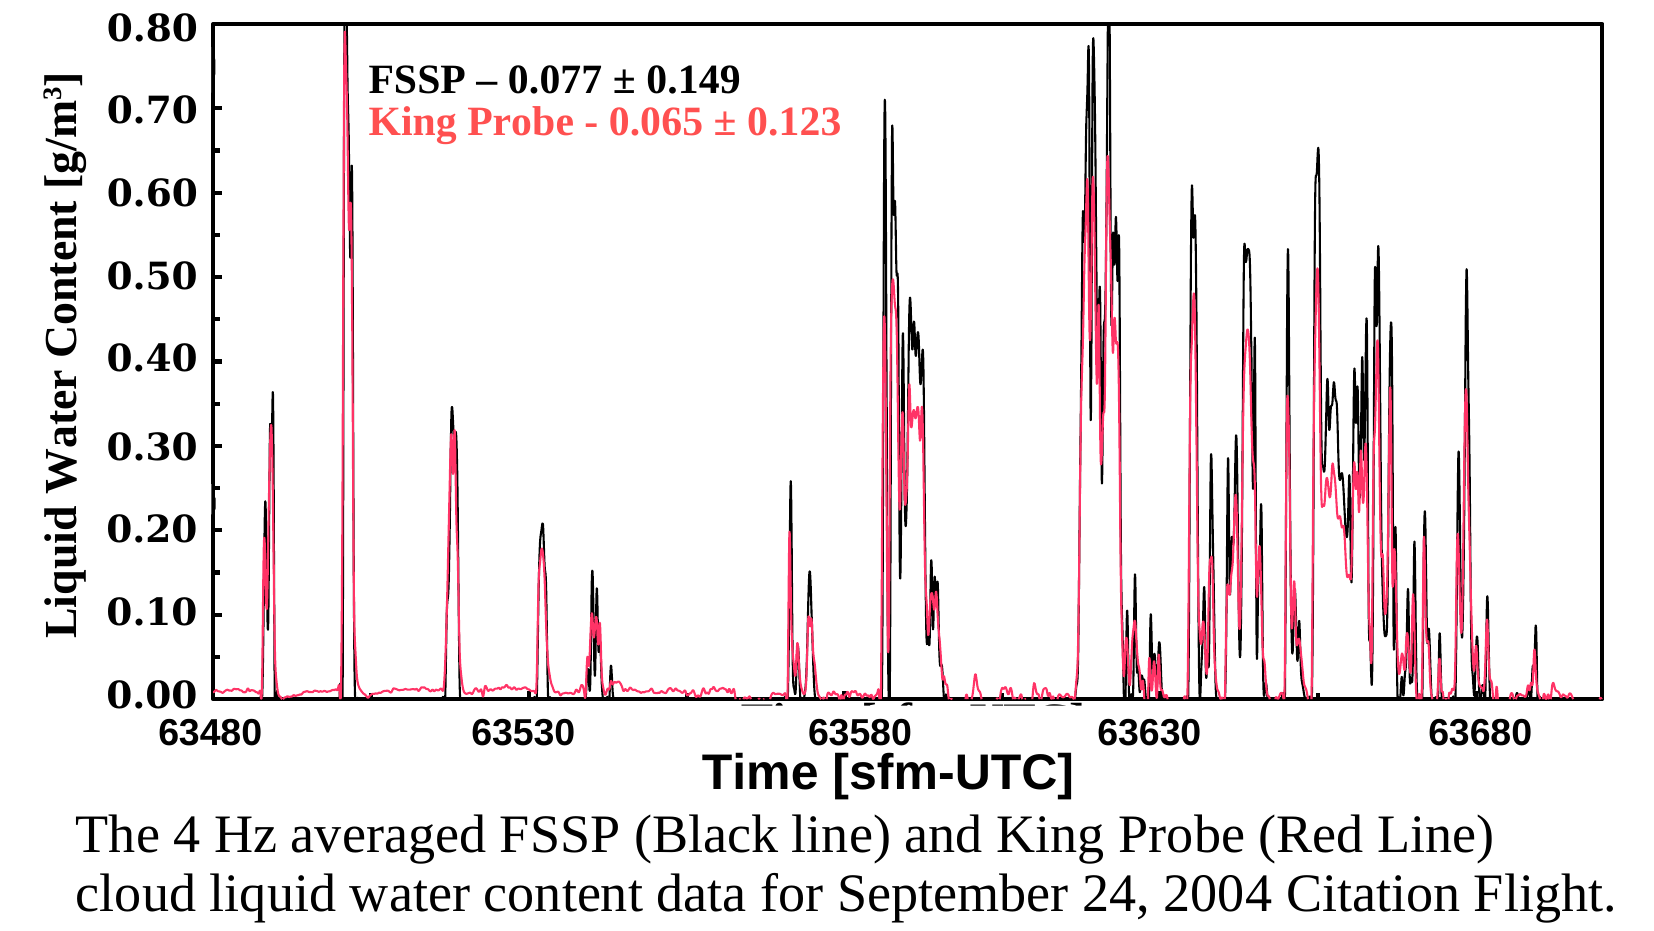

0.80
FSSP – 0.077 ± 0.149
King Probe - 0.065 ± 0.123
0.70
0.60
0.50
Liquid Water Content [g/m3]
0.40
0.30
0.20
0.10
0.00
Time [sfm-UTC]
63480
63530
63580
63630
63680
The 4 Hz averaged FSSP (Black line) and King Probe (Red Line) cloud liquid water content data for September 24, 2004 Citation Flight.